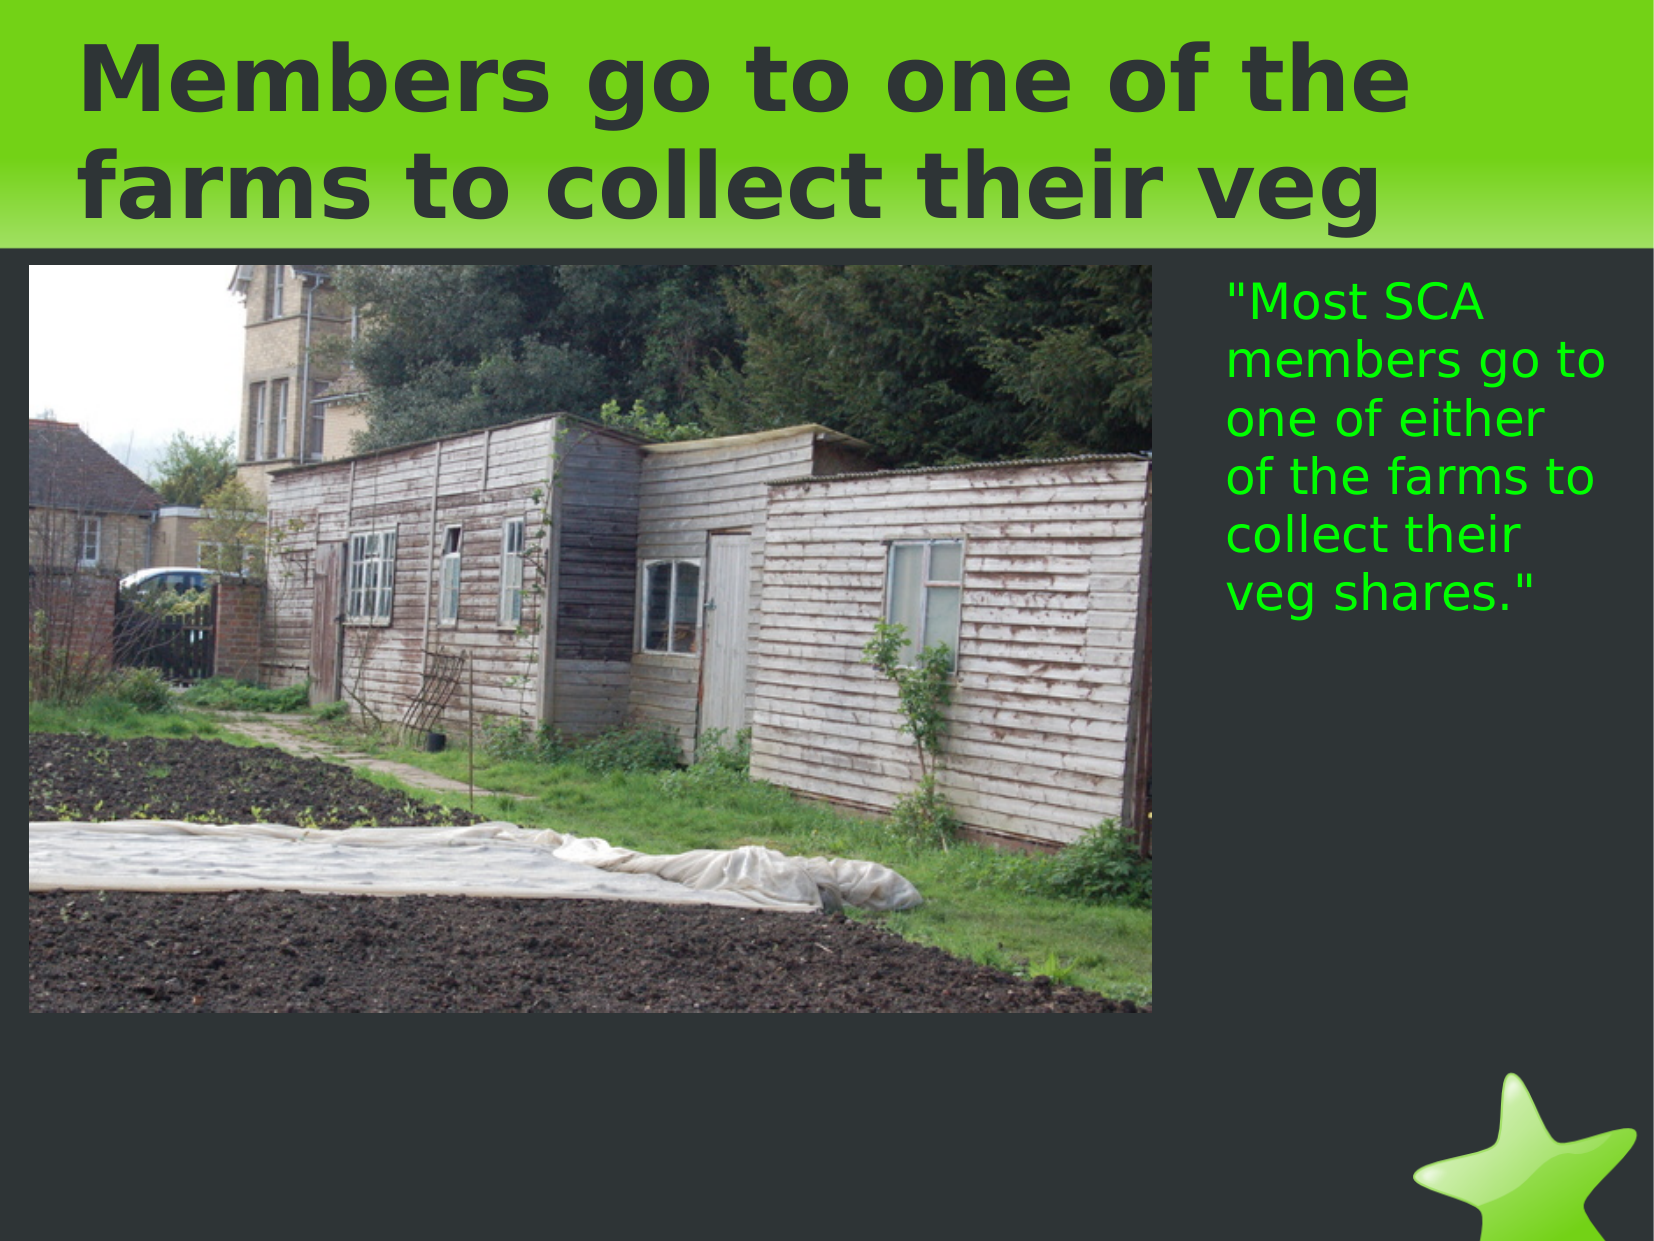

# Members go to one of the farms to collect their veg
"Most SCA members go to one of either of the farms to collect their veg shares."